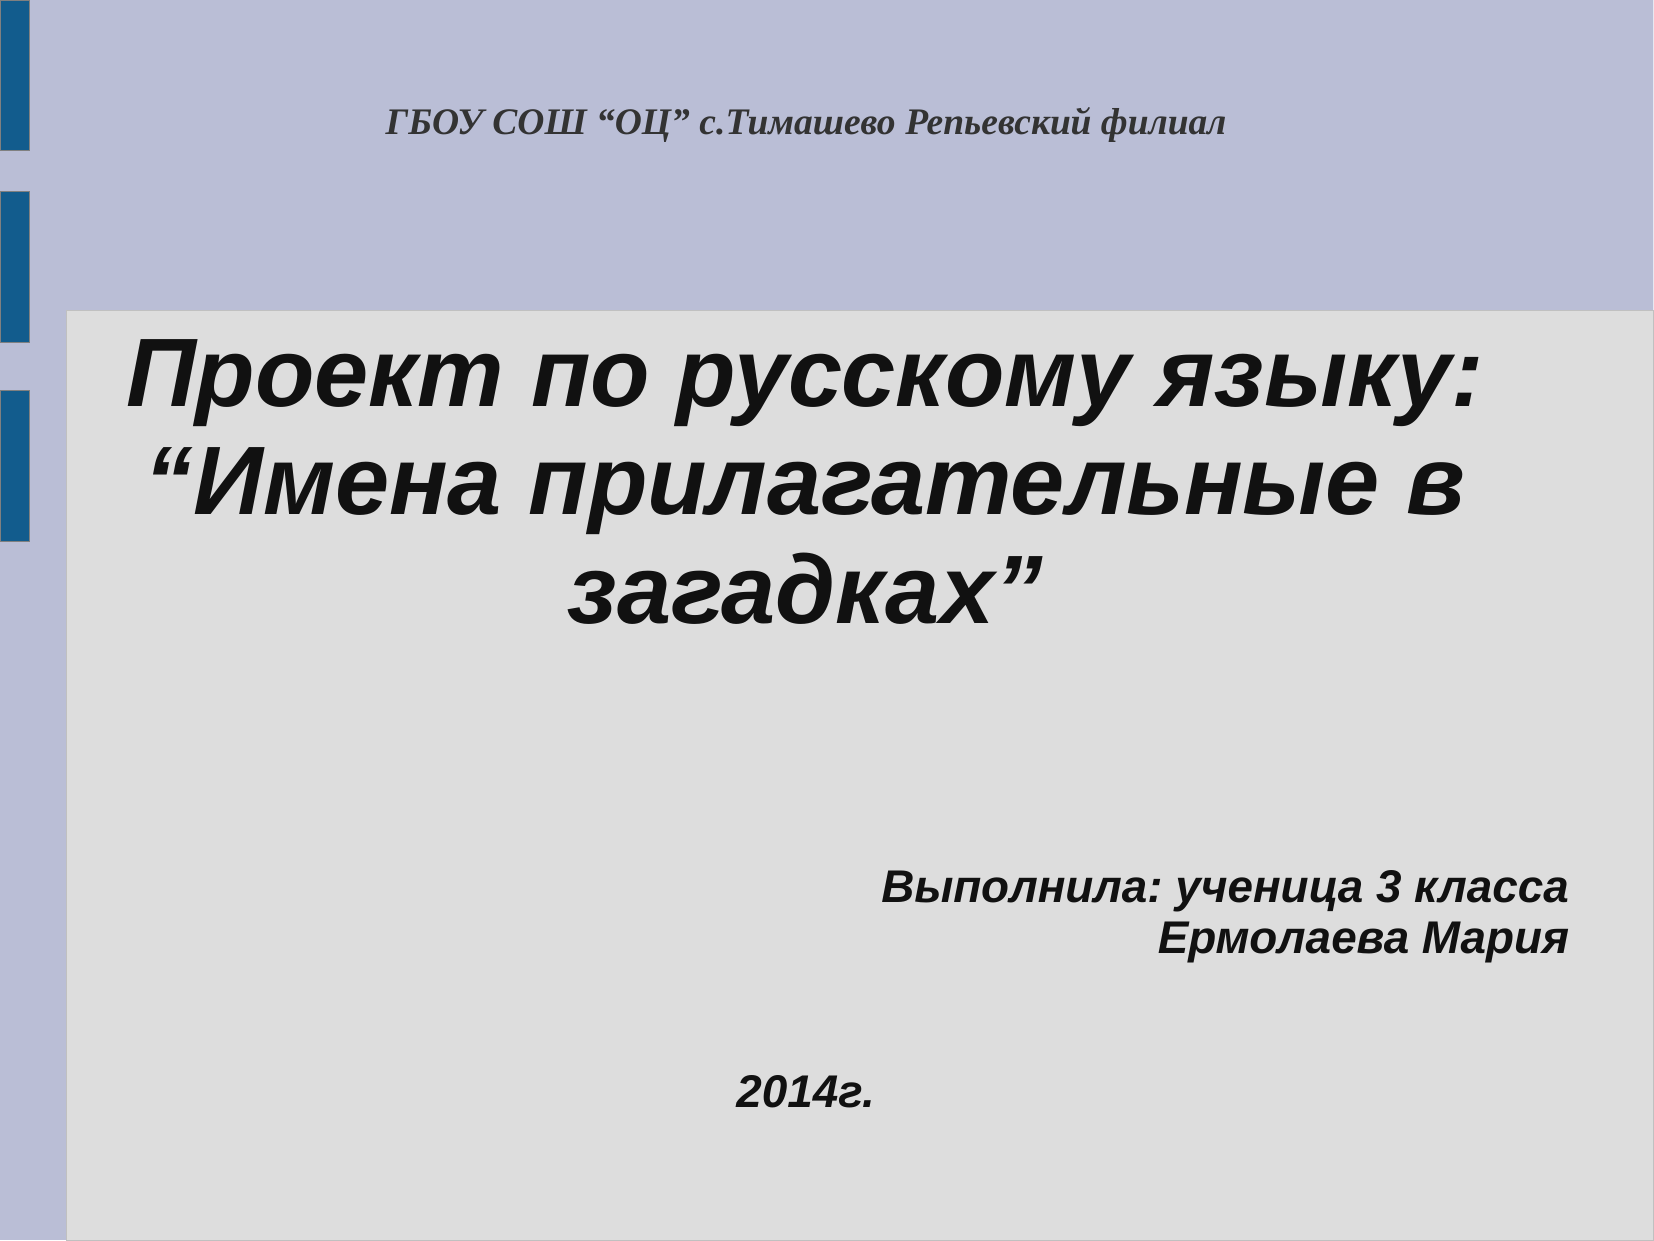

ГБОУ СОШ “ОЦ” с.Тимашево Репьевский филиал
#
Проект по русскому языку: “Имена прилагательные в загадках”
Выполнила: ученица 3 класса
Ермолаева Мария
2014г.